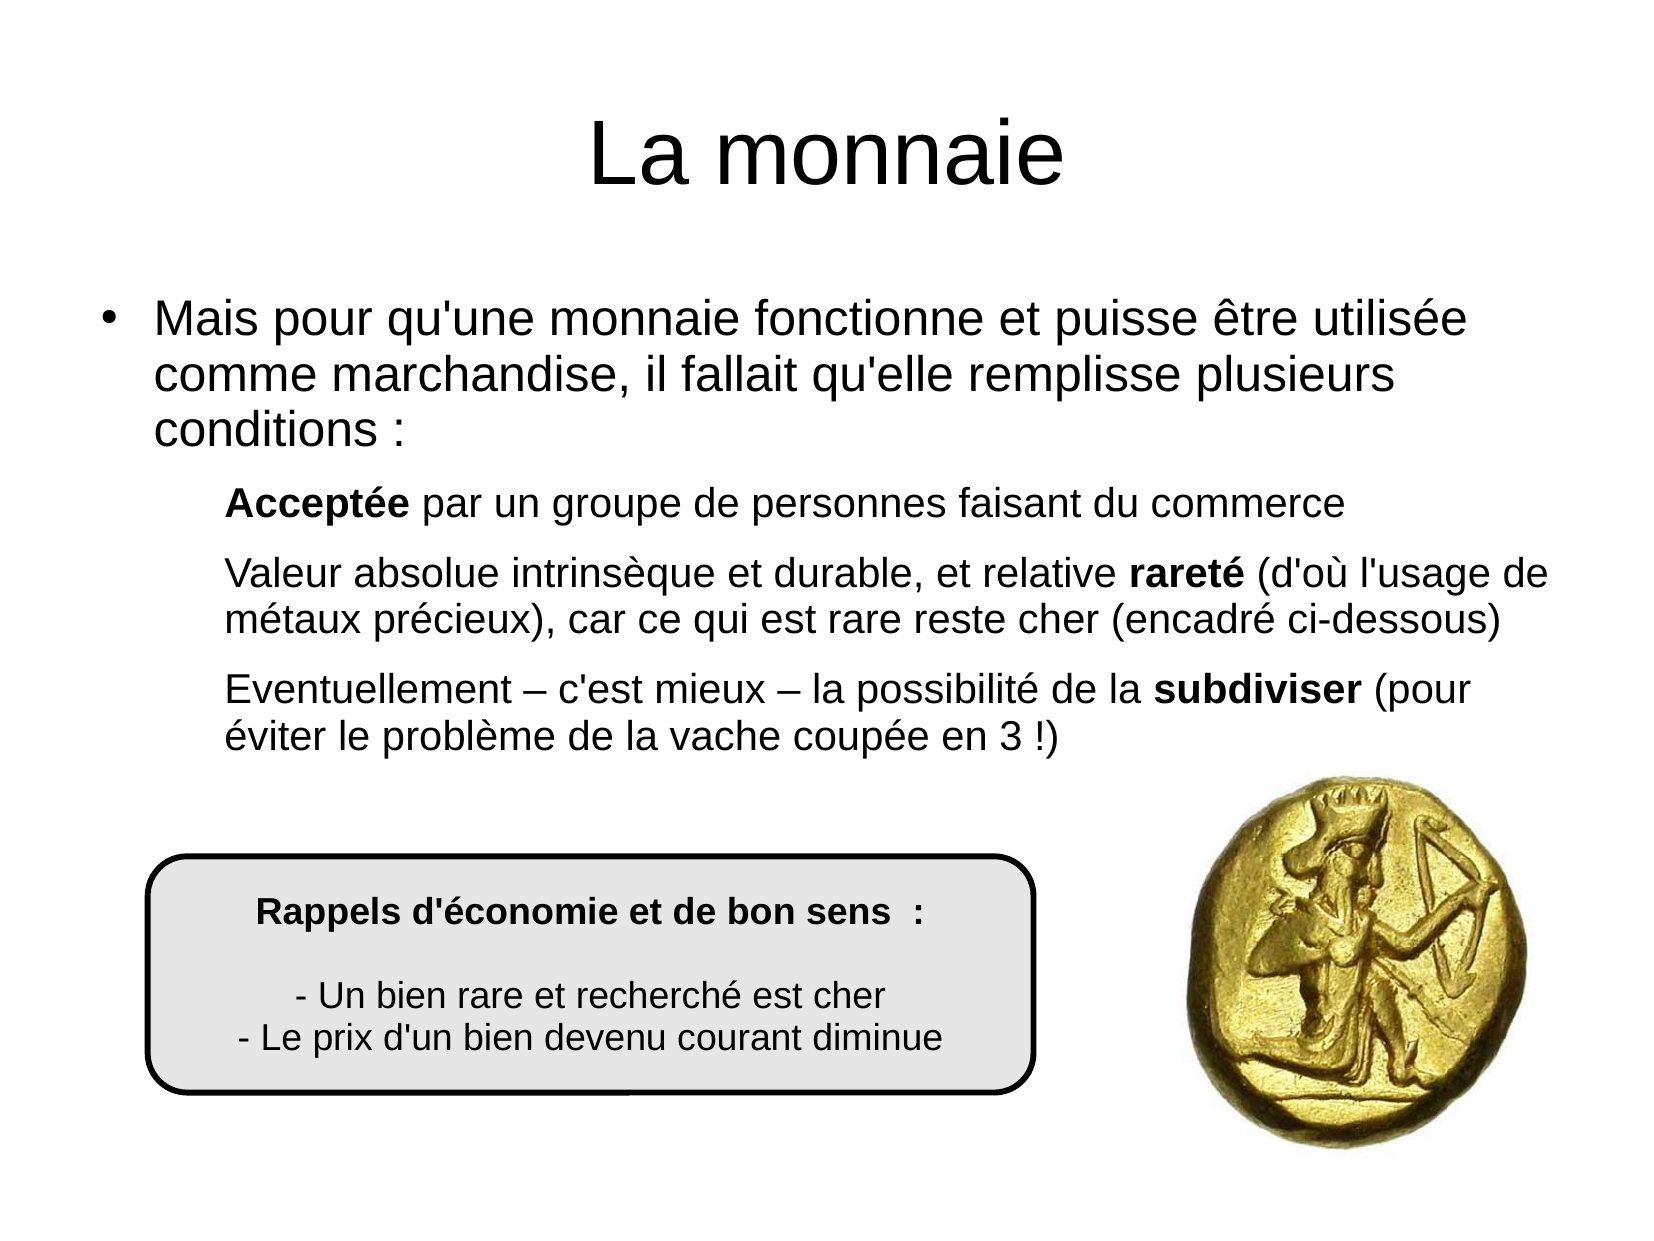

# La monnaie
Mais pour qu'une monnaie fonctionne et puisse être utilisée comme marchandise, il fallait qu'elle remplisse plusieurs conditions :
Acceptée par un groupe de personnes faisant du commerce
Valeur absolue intrinsèque et durable, et relative rareté (d'où l'usage de métaux précieux), car ce qui est rare reste cher (encadré ci-dessous)
Eventuellement – c'est mieux – la possibilité de la subdiviser (pour éviter le problème de la vache coupée en 3 !)
Rappels d'économie et de bon sens :
- Un bien rare et recherché est cher
- Le prix d'un bien devenu courant diminue